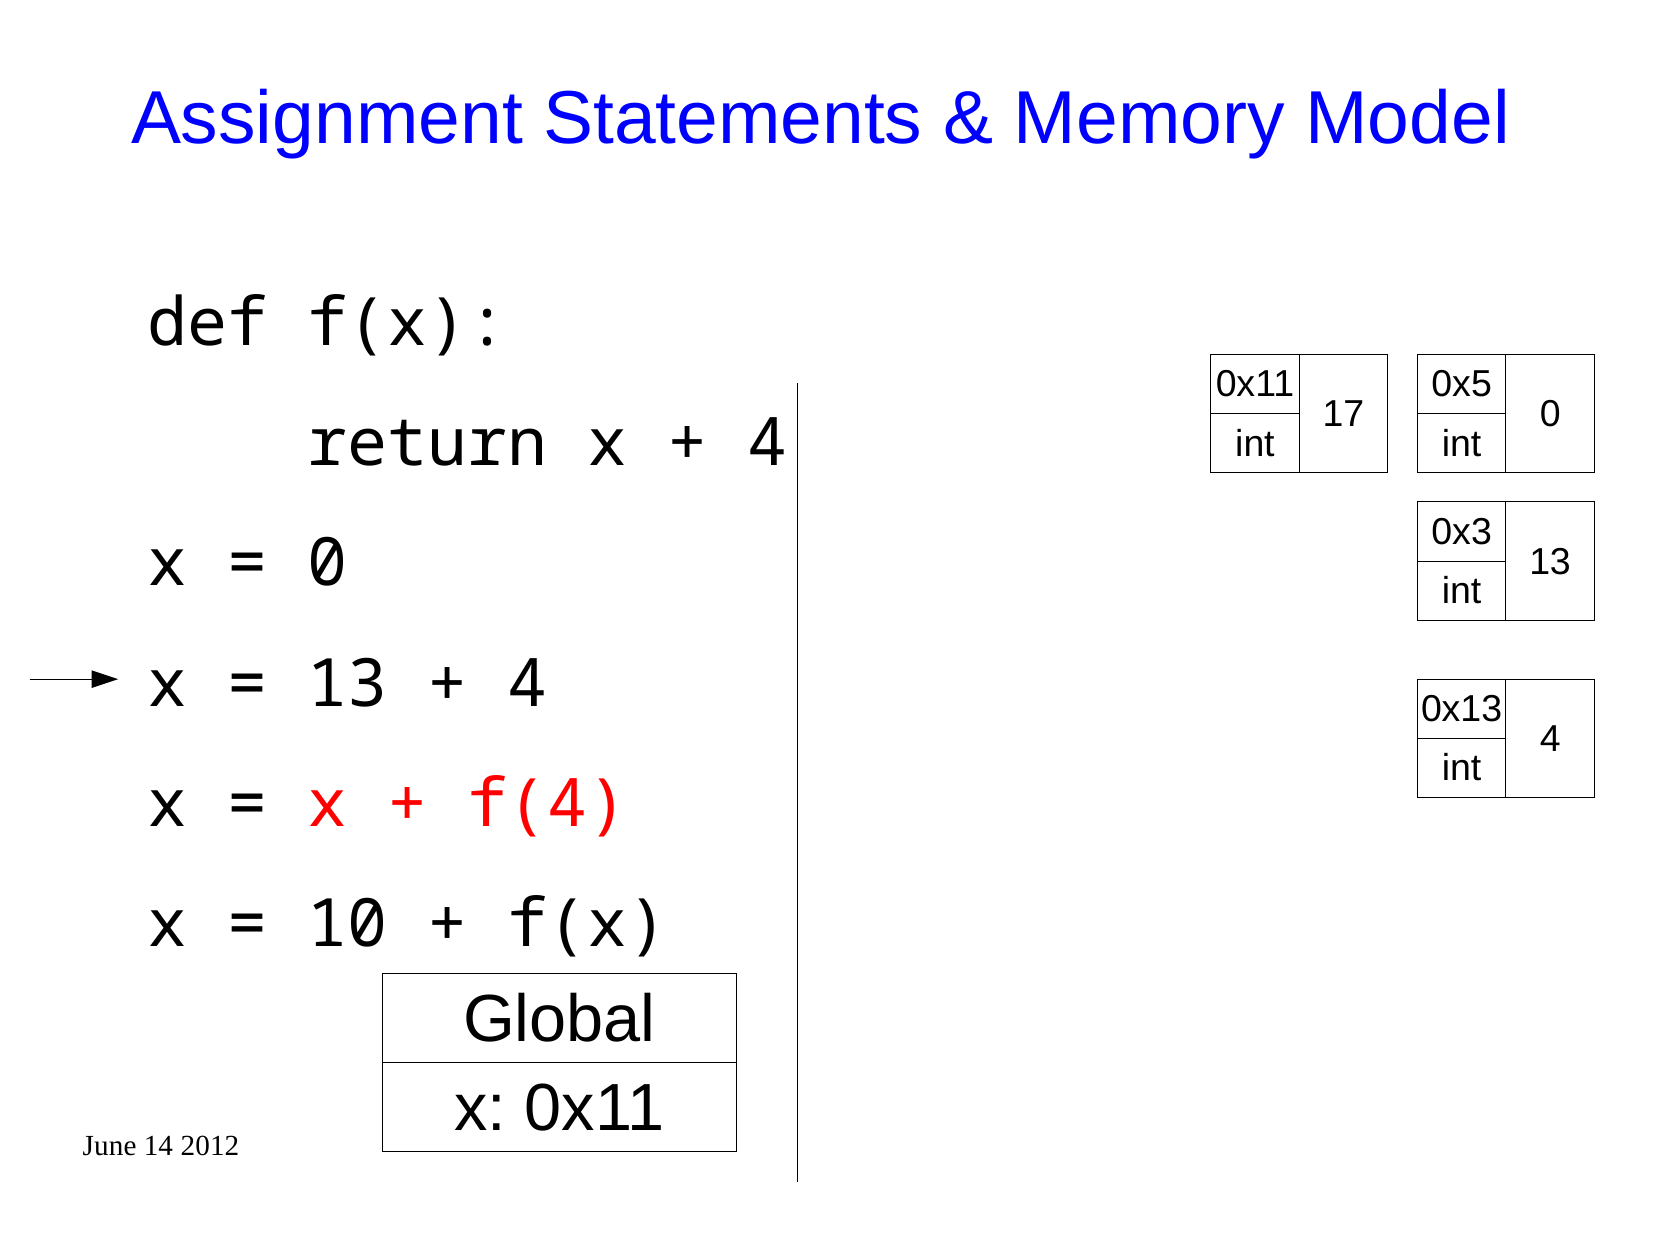

# Assignment Statements & Memory Model
def f(x):
 return x + 4
x = 0
x = 13 + 4
x = x + f(4)
x = 10 + f(x)
0x11
17
0x5
0
int
int
0x3
13
int
0x13
4
int
Global
x: 0x11
June 14 2012